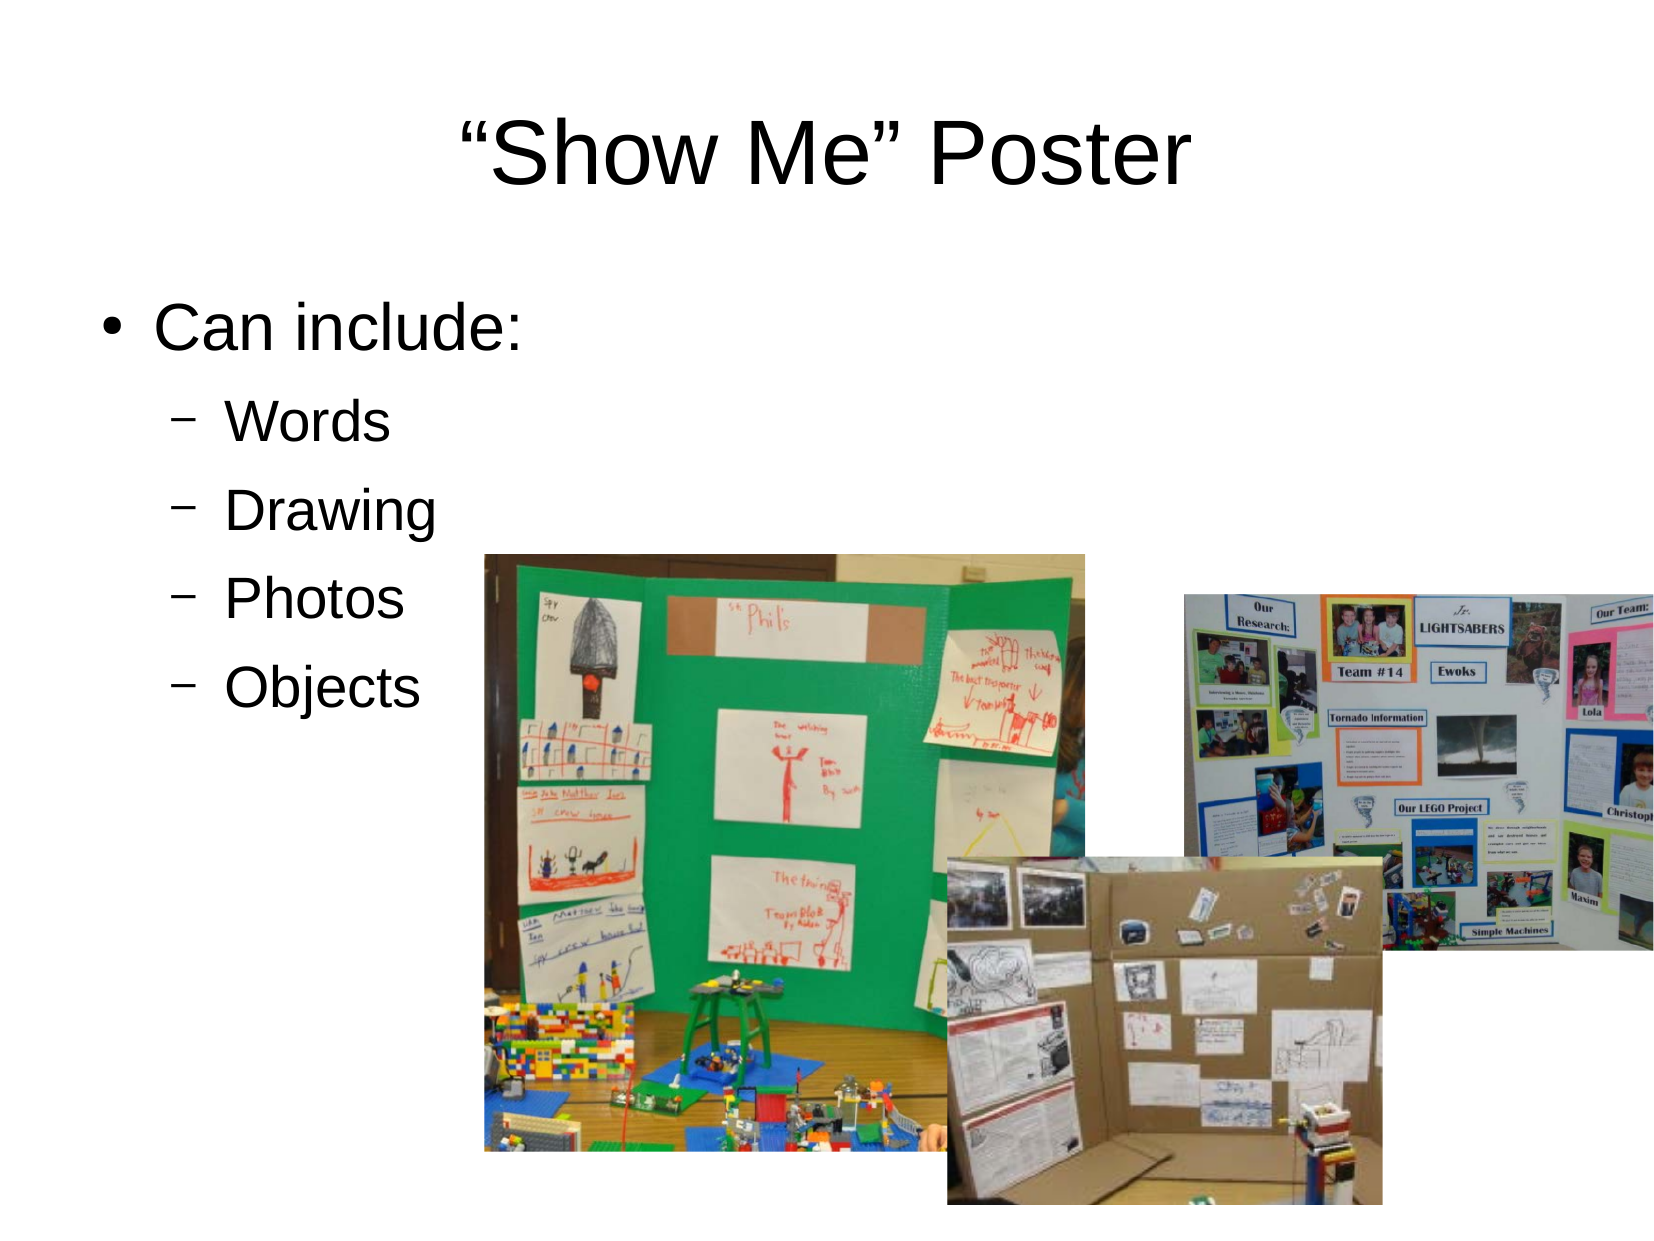

# “Show Me” Poster
Can include:
Words
Drawing
Photos
Objects